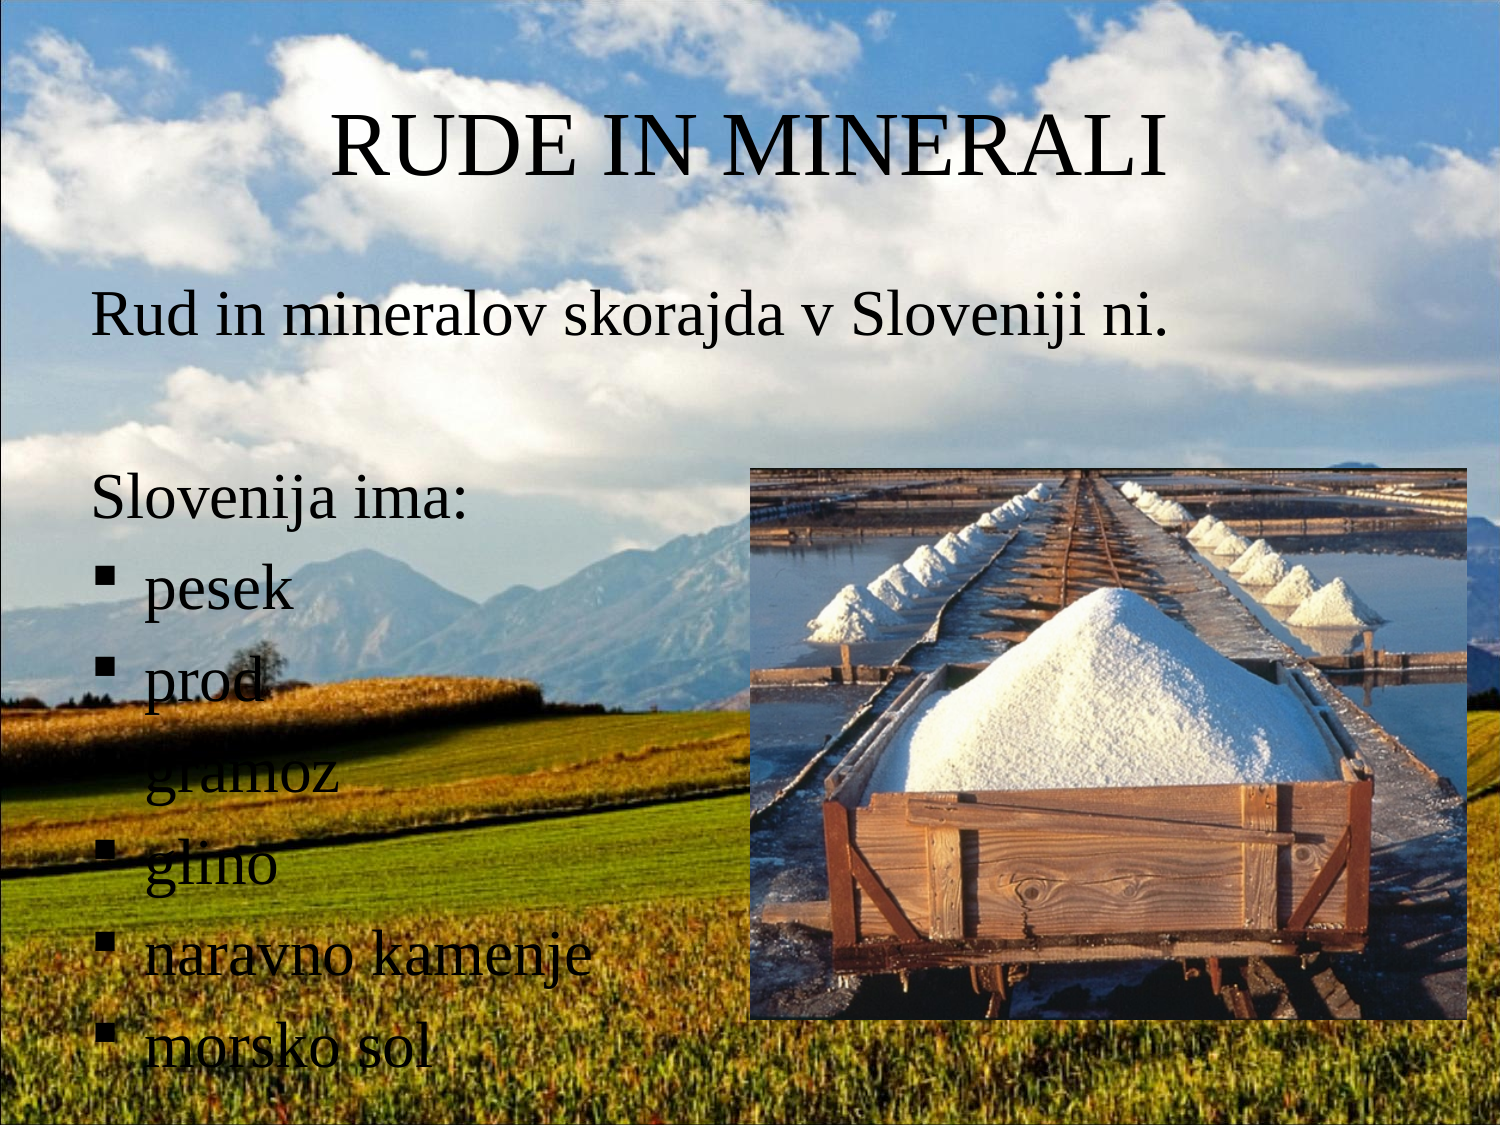

# RUDE IN MINERALI
Rud in mineralov skorajda v Sloveniji ni.
Slovenija ima:
pesek
prod
gramoz
glino
naravno kamenje
morsko sol